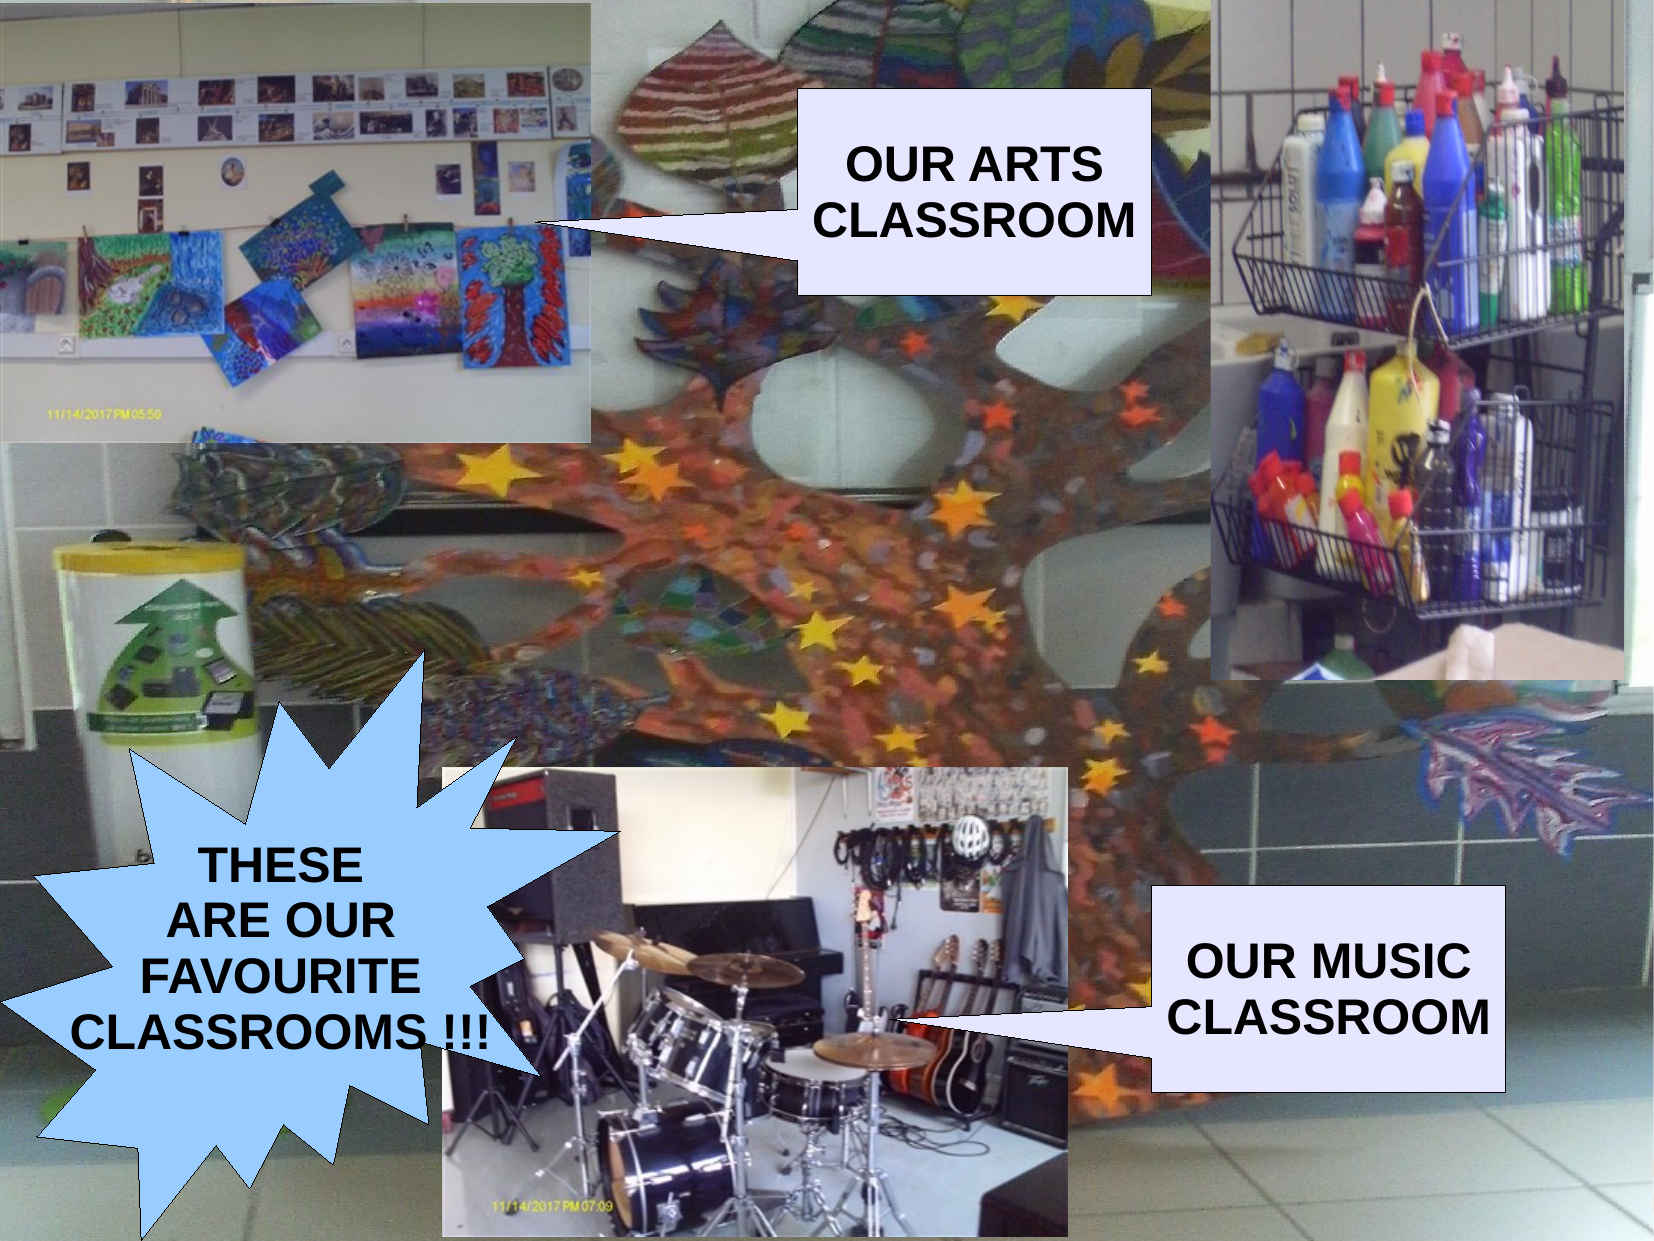

OUR ARTS
CLASSROOM
THESE
ARE OUR
FAVOURITE
CLASSROOMS !!!
OUR MUSIC
CLASSROOM